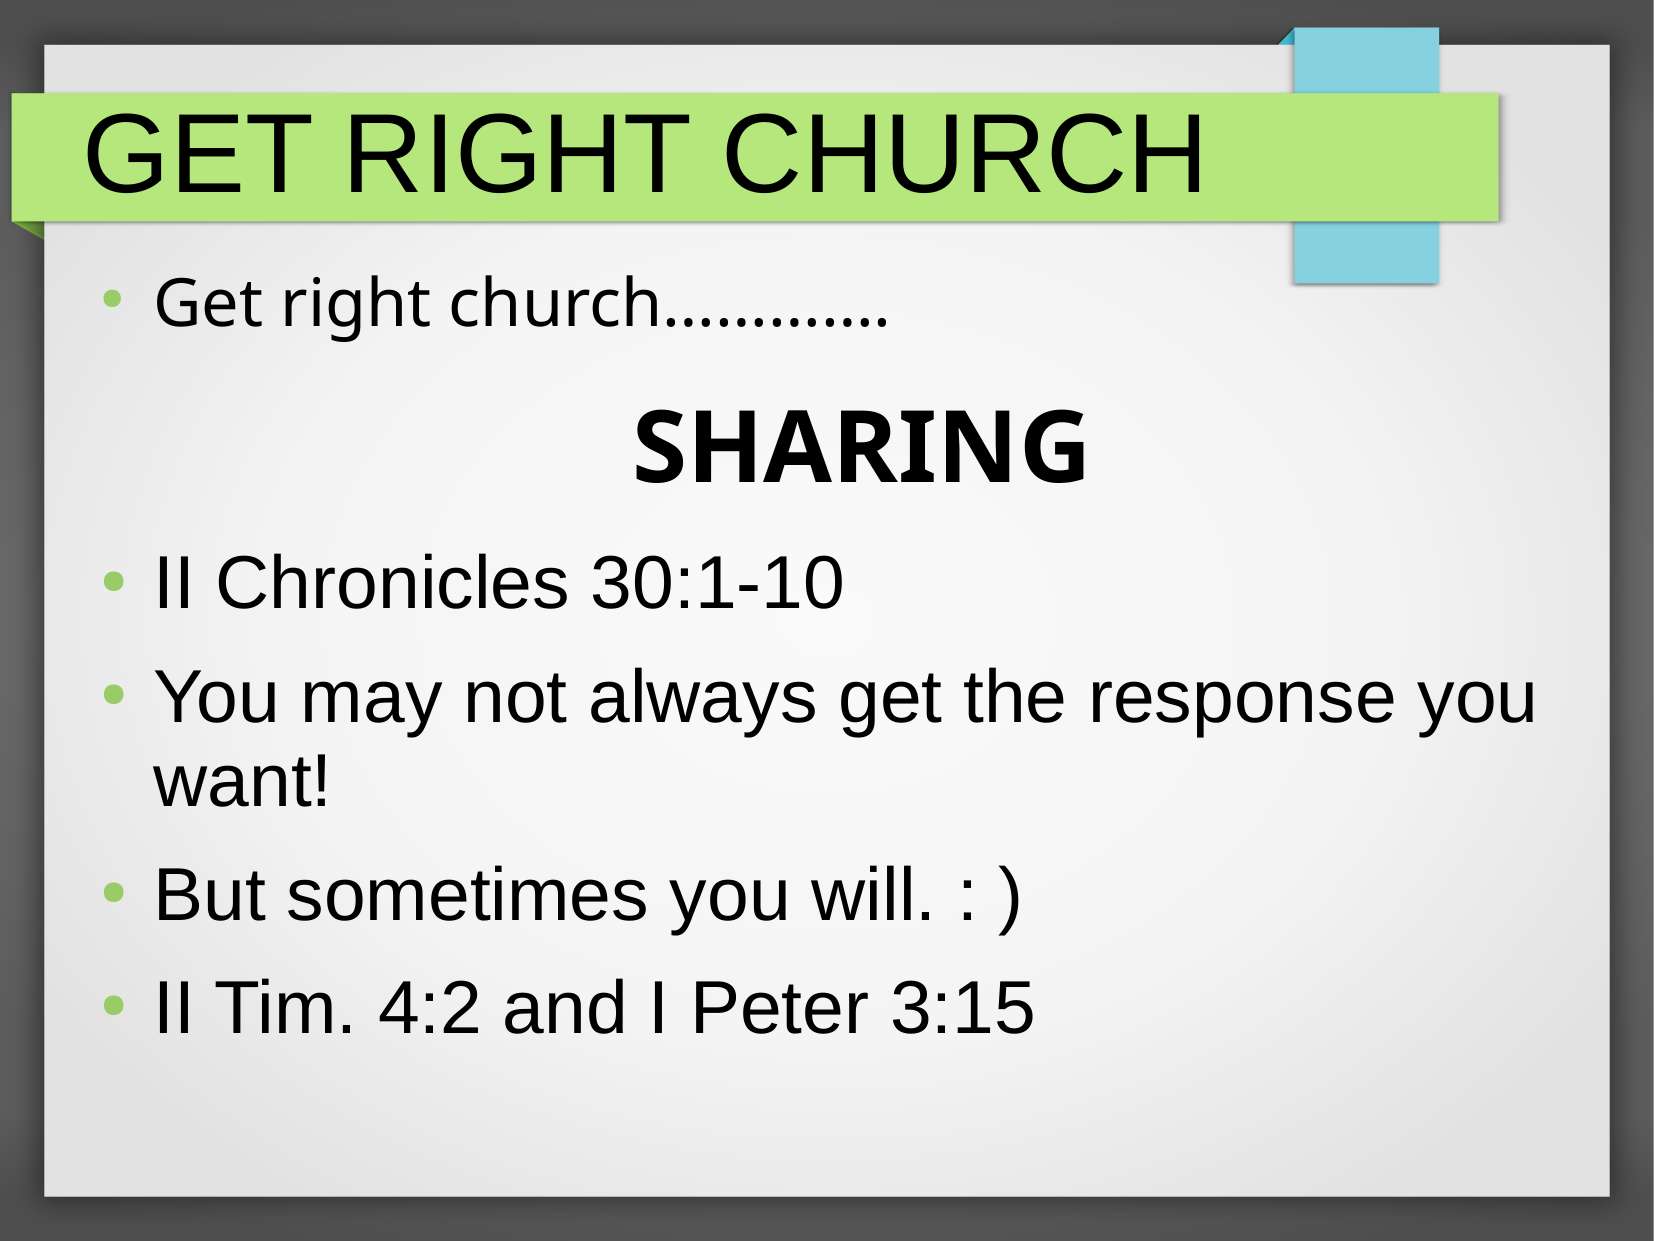

# GET RIGHT CHURCH
Get right church………….
SHARING
II Chronicles 30:1-10
You may not always get the response you want!
But sometimes you will. : )
II Tim. 4:2 and I Peter 3:15